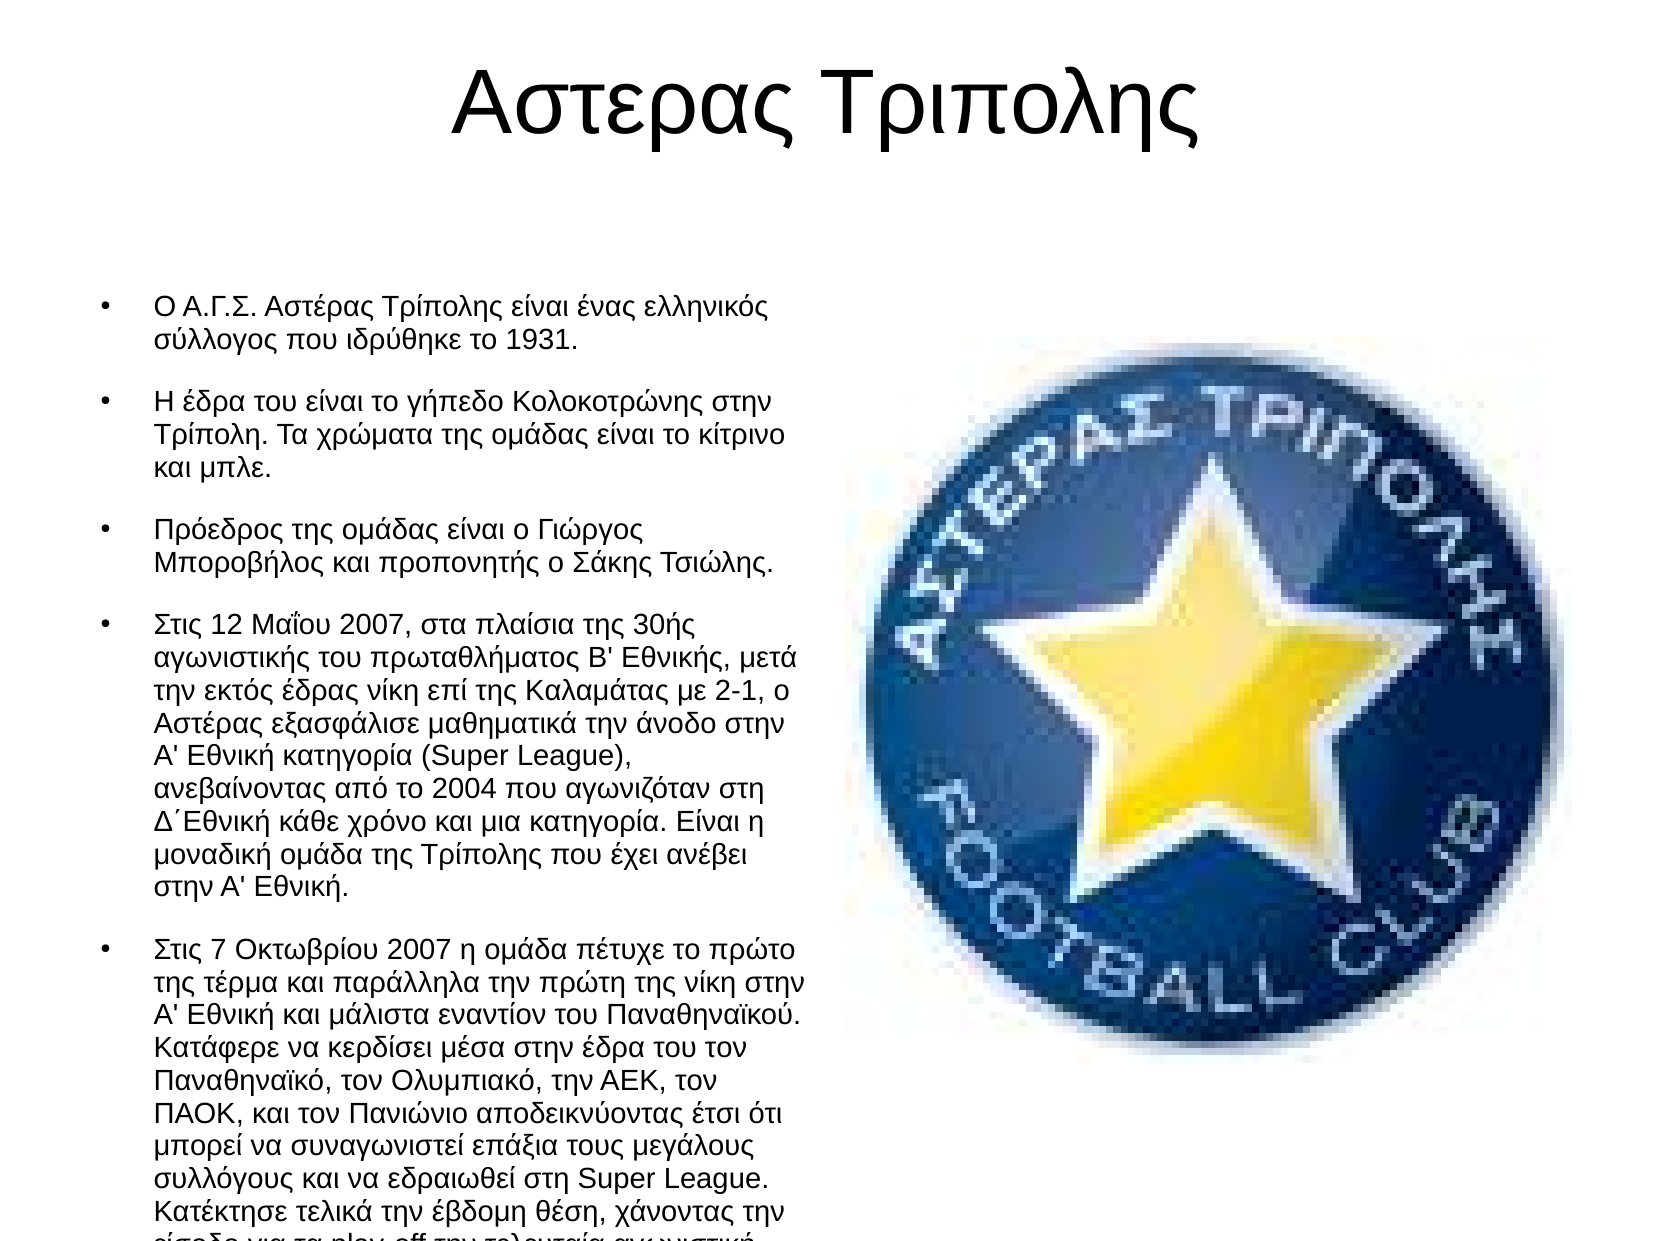

# Αστερας Τριπολης
Ο Α.Γ.Σ. Αστέρας Τρίπολης είναι ένας ελληνικός σύλλογος που ιδρύθηκε το 1931.
Η έδρα του είναι το γήπεδο Κολοκοτρώνης στην Τρίπολη. Τα χρώματα της ομάδας είναι το κίτρινο και μπλε.
Πρόεδρος της ομάδας είναι ο Γιώργος Μποροβήλος και προπονητής ο Σάκης Τσιώλης.
Στις 12 Μαΐου 2007, στα πλαίσια της 30ής αγωνιστικής του πρωταθλήματος Β' Εθνικής, μετά την εκτός έδρας νίκη επί της Καλαμάτας με 2-1, ο Αστέρας εξασφάλισε μαθηματικά την άνοδο στην Α' Εθνική κατηγορία (Super League), ανεβαίνοντας από το 2004 που αγωνιζόταν στη Δ΄Εθνική κάθε χρόνο και μια κατηγορία. Είναι η μοναδική ομάδα της Τρίπολης που έχει ανέβει στην Α' Εθνική.
Στις 7 Οκτωβρίου 2007 η ομάδα πέτυχε το πρώτο της τέρμα και παράλληλα την πρώτη της νίκη στην Α' Εθνική και μάλιστα εναντίον του Παναθηναϊκού. Κατάφερε να κερδίσει μέσα στην έδρα του τον Παναθηναϊκό, τον Ολυμπιακό, την ΑΕΚ, τον ΠΑΟΚ, και τον Πανιώνιο αποδεικνύοντας έτσι ότι μπορεί να συναγωνιστεί επάξια τους μεγάλους συλλόγους και να εδραιωθεί στη Super League. Κατέκτησε τελικά την έβδομη θέση, χάνοντας την είσοδο για τα play-off την τελευταία αγωνιστική.